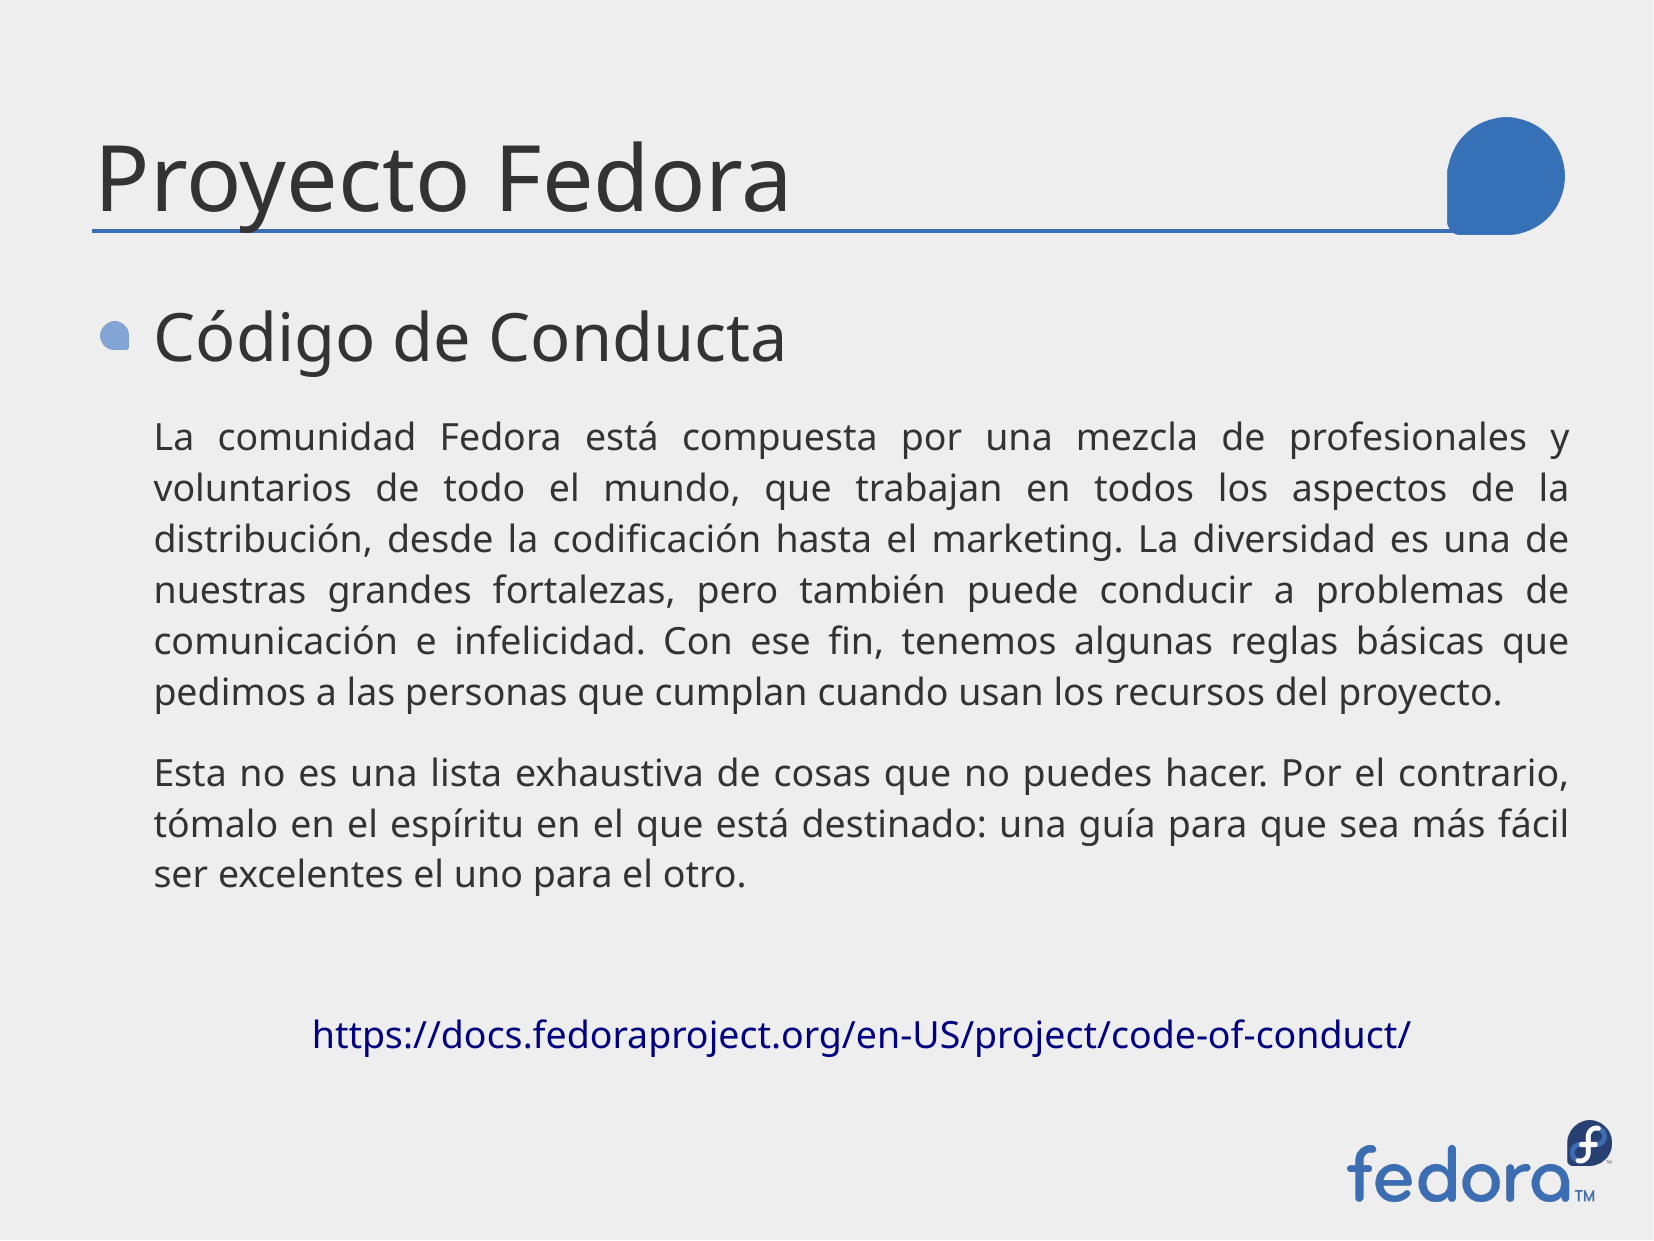

Proyecto Fedora
# Código de Conducta
La comunidad Fedora está compuesta por una mezcla de profesionales y voluntarios de todo el mundo, que trabajan en todos los aspectos de la distribución, desde la codificación hasta el marketing. La diversidad es una de nuestras grandes fortalezas, pero también puede conducir a problemas de comunicación e infelicidad. Con ese fin, tenemos algunas reglas básicas que pedimos a las personas que cumplan cuando usan los recursos del proyecto.
Esta no es una lista exhaustiva de cosas que no puedes hacer. Por el contrario, tómalo en el espíritu en el que está destinado: una guía para que sea más fácil ser excelentes el uno para el otro.
https://docs.fedoraproject.org/en-US/project/code-of-conduct/